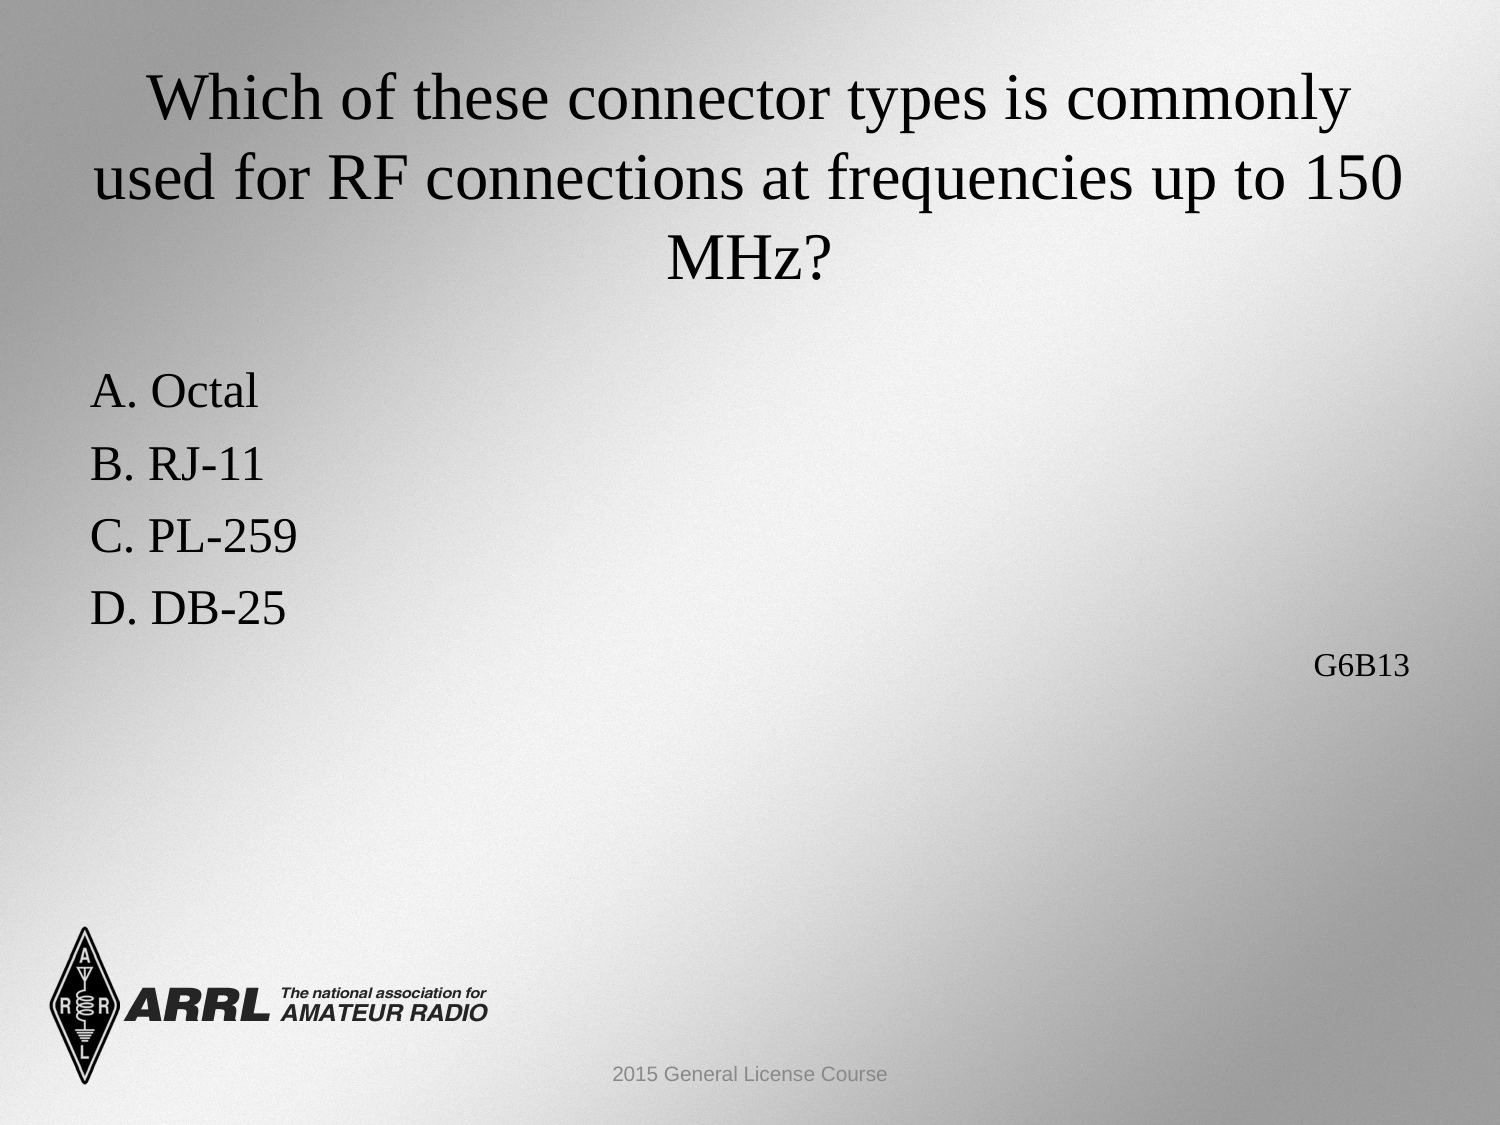

# Which of these connector types is commonly used for RF connections at frequencies up to 150 MHz?
A. Octal
B. RJ-11
C. PL-259
D. DB-25
 G6B13
2015 General License Course